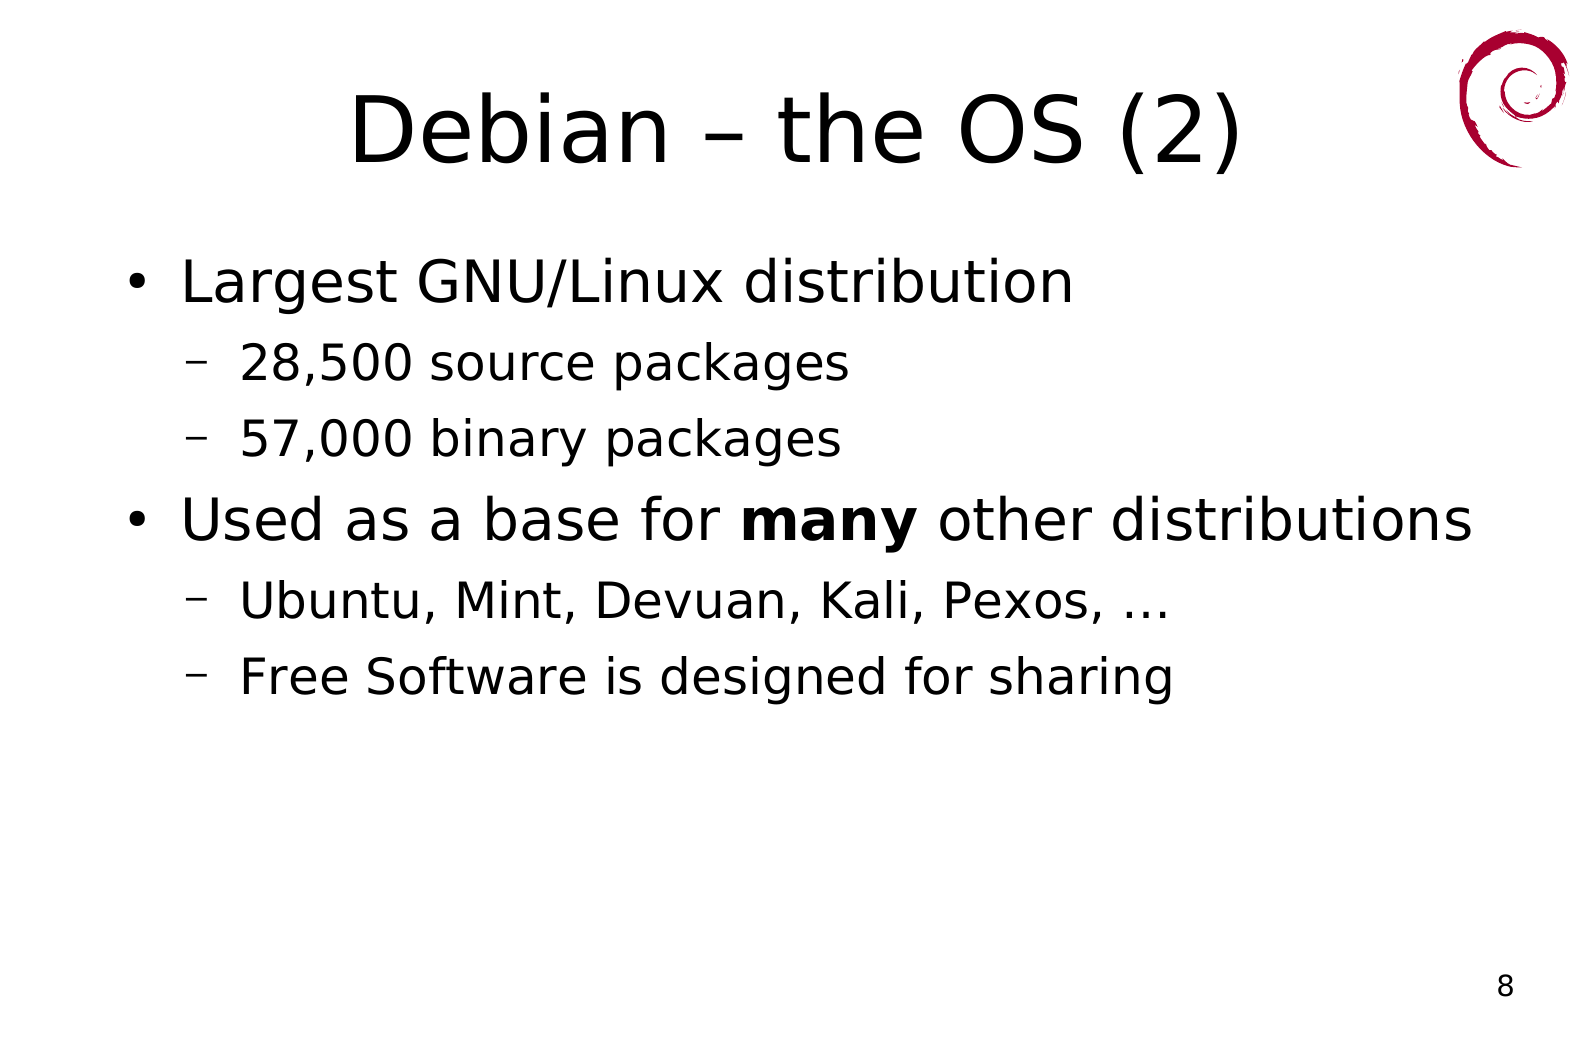

# Debian – the OS (2)
Largest GNU/Linux distribution
28,500 source packages
57,000 binary packages
Used as a base for many other distributions
Ubuntu, Mint, Devuan, Kali, Pexos, …
Free Software is designed for sharing
8